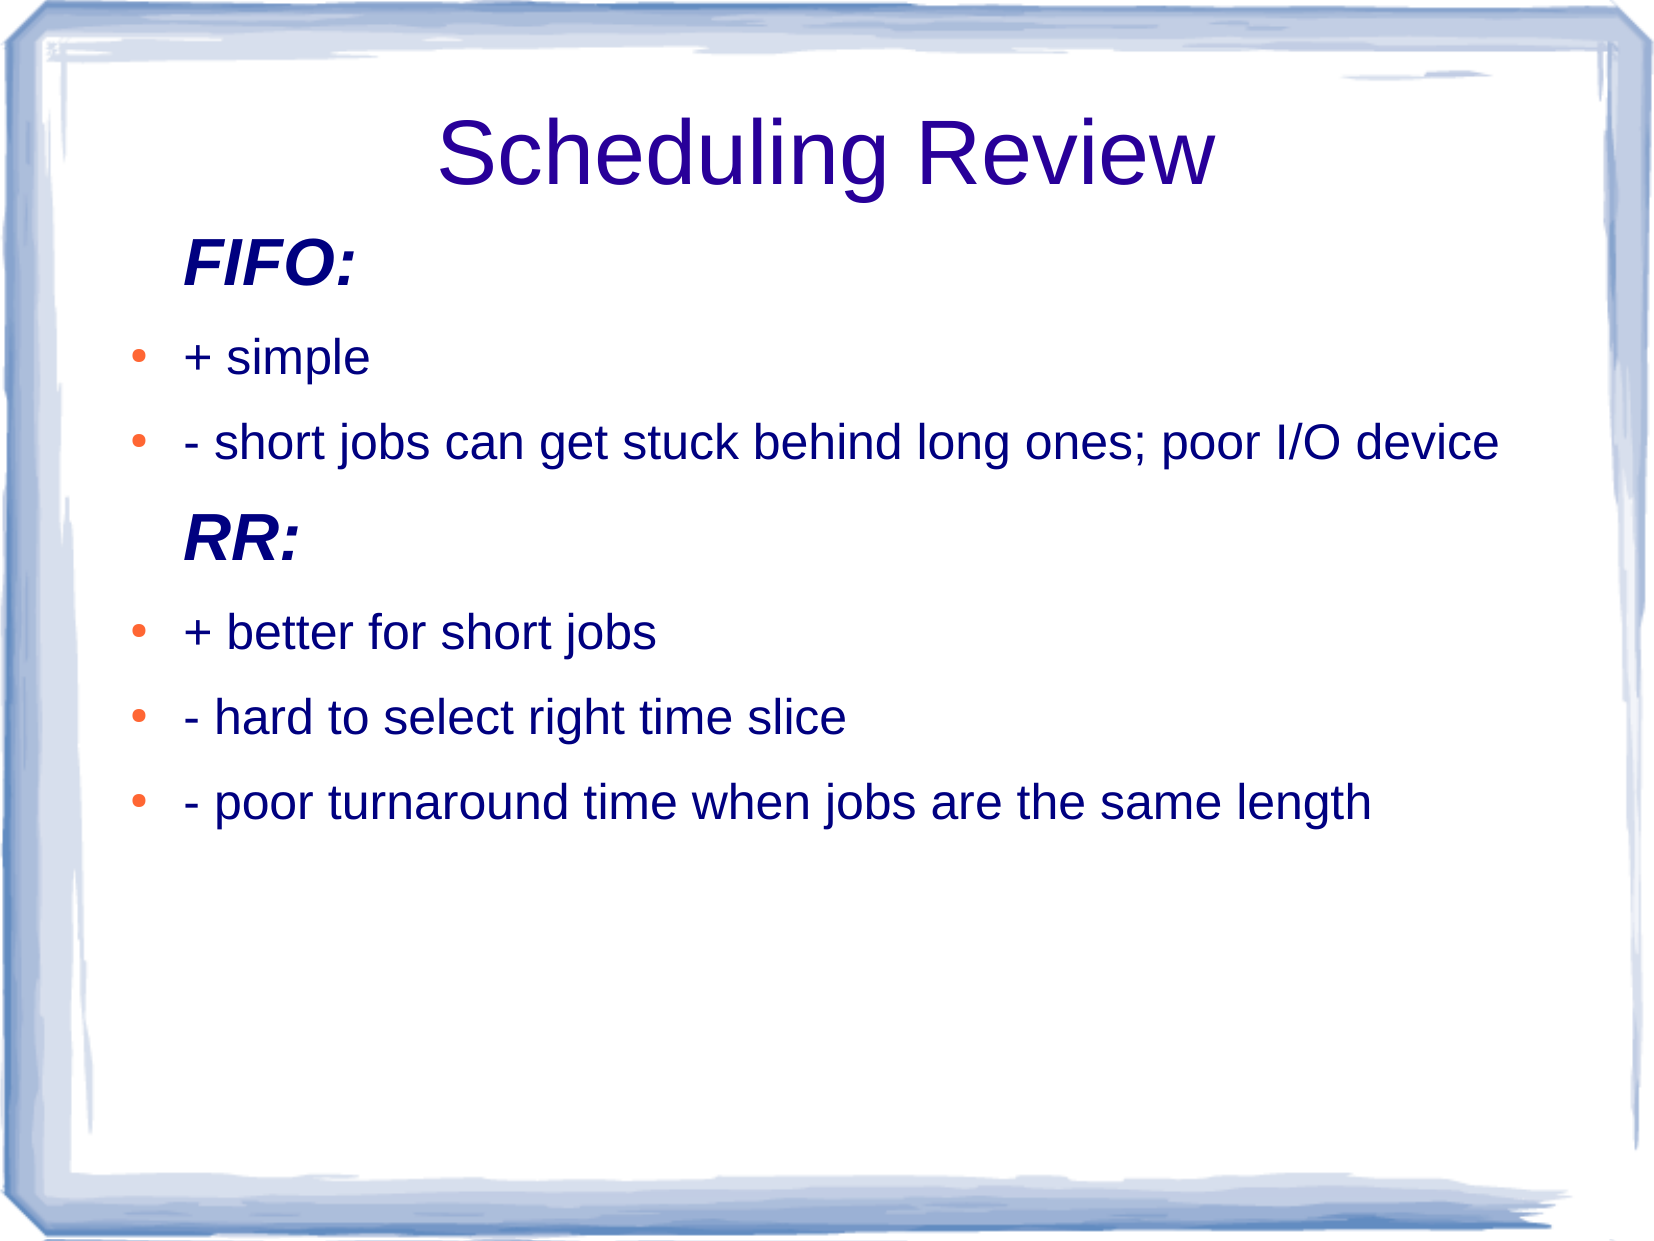

# Scheduling Review
FIFO:
+ simple
- short jobs can get stuck behind long ones; poor I/O device
RR:
+ better for short jobs
- hard to select right time slice
- poor turnaround time when jobs are the same length